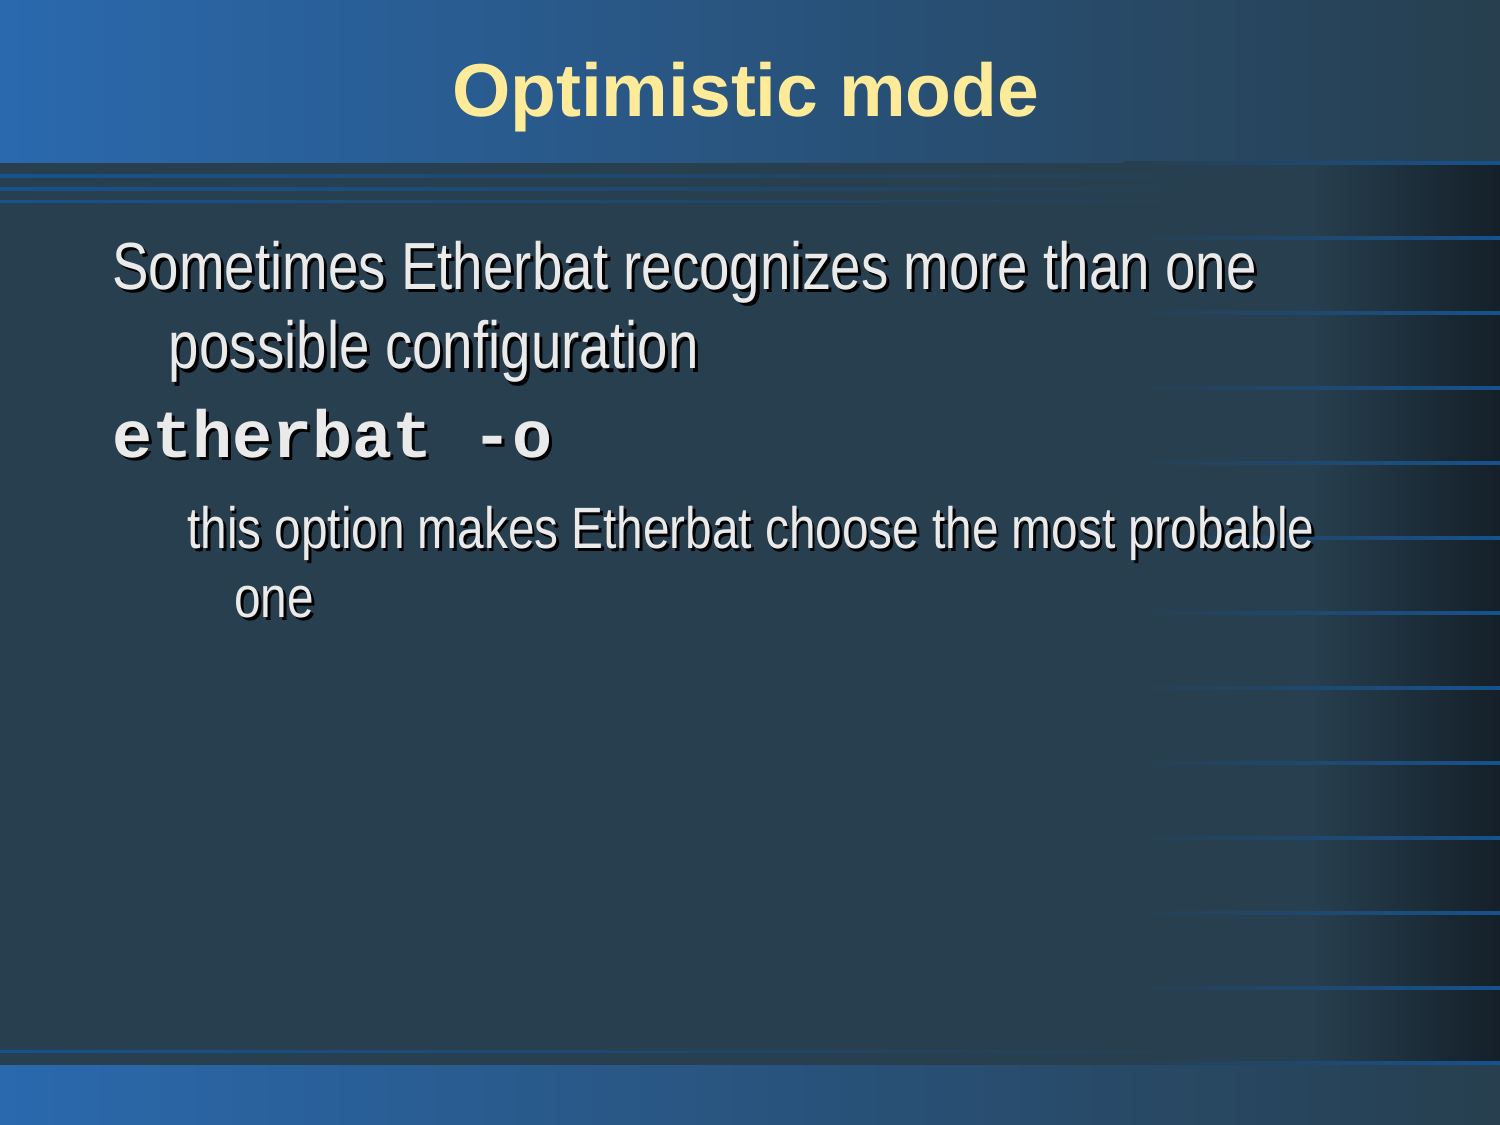

# Optimistic mode
Sometimes Etherbat recognizes more than one possible configuration
etherbat -o
this option makes Etherbat choose the most probable one